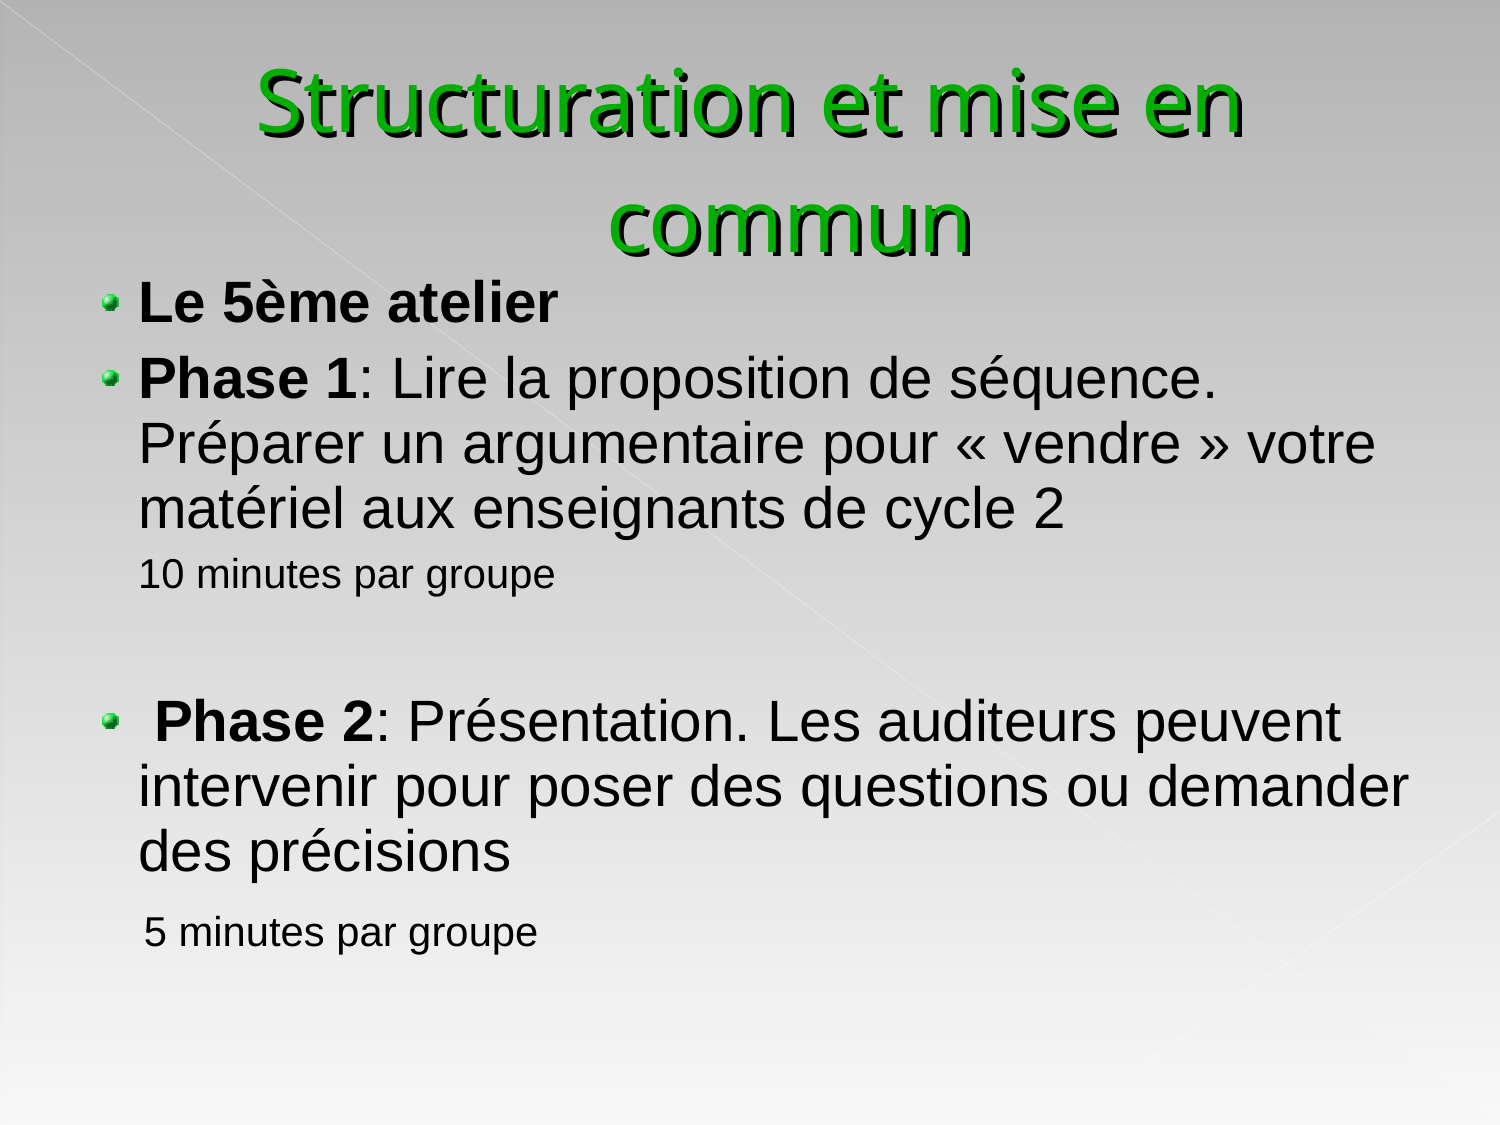

# Structuration et mise en commun
Le 5ème atelier
Phase 1: Lire la proposition de séquence. Préparer un argumentaire pour « vendre » votre matériel aux enseignants de cycle 2
10 minutes par groupe
 Phase 2: Présentation. Les auditeurs peuvent intervenir pour poser des questions ou demander des précisions
	5 minutes par groupe